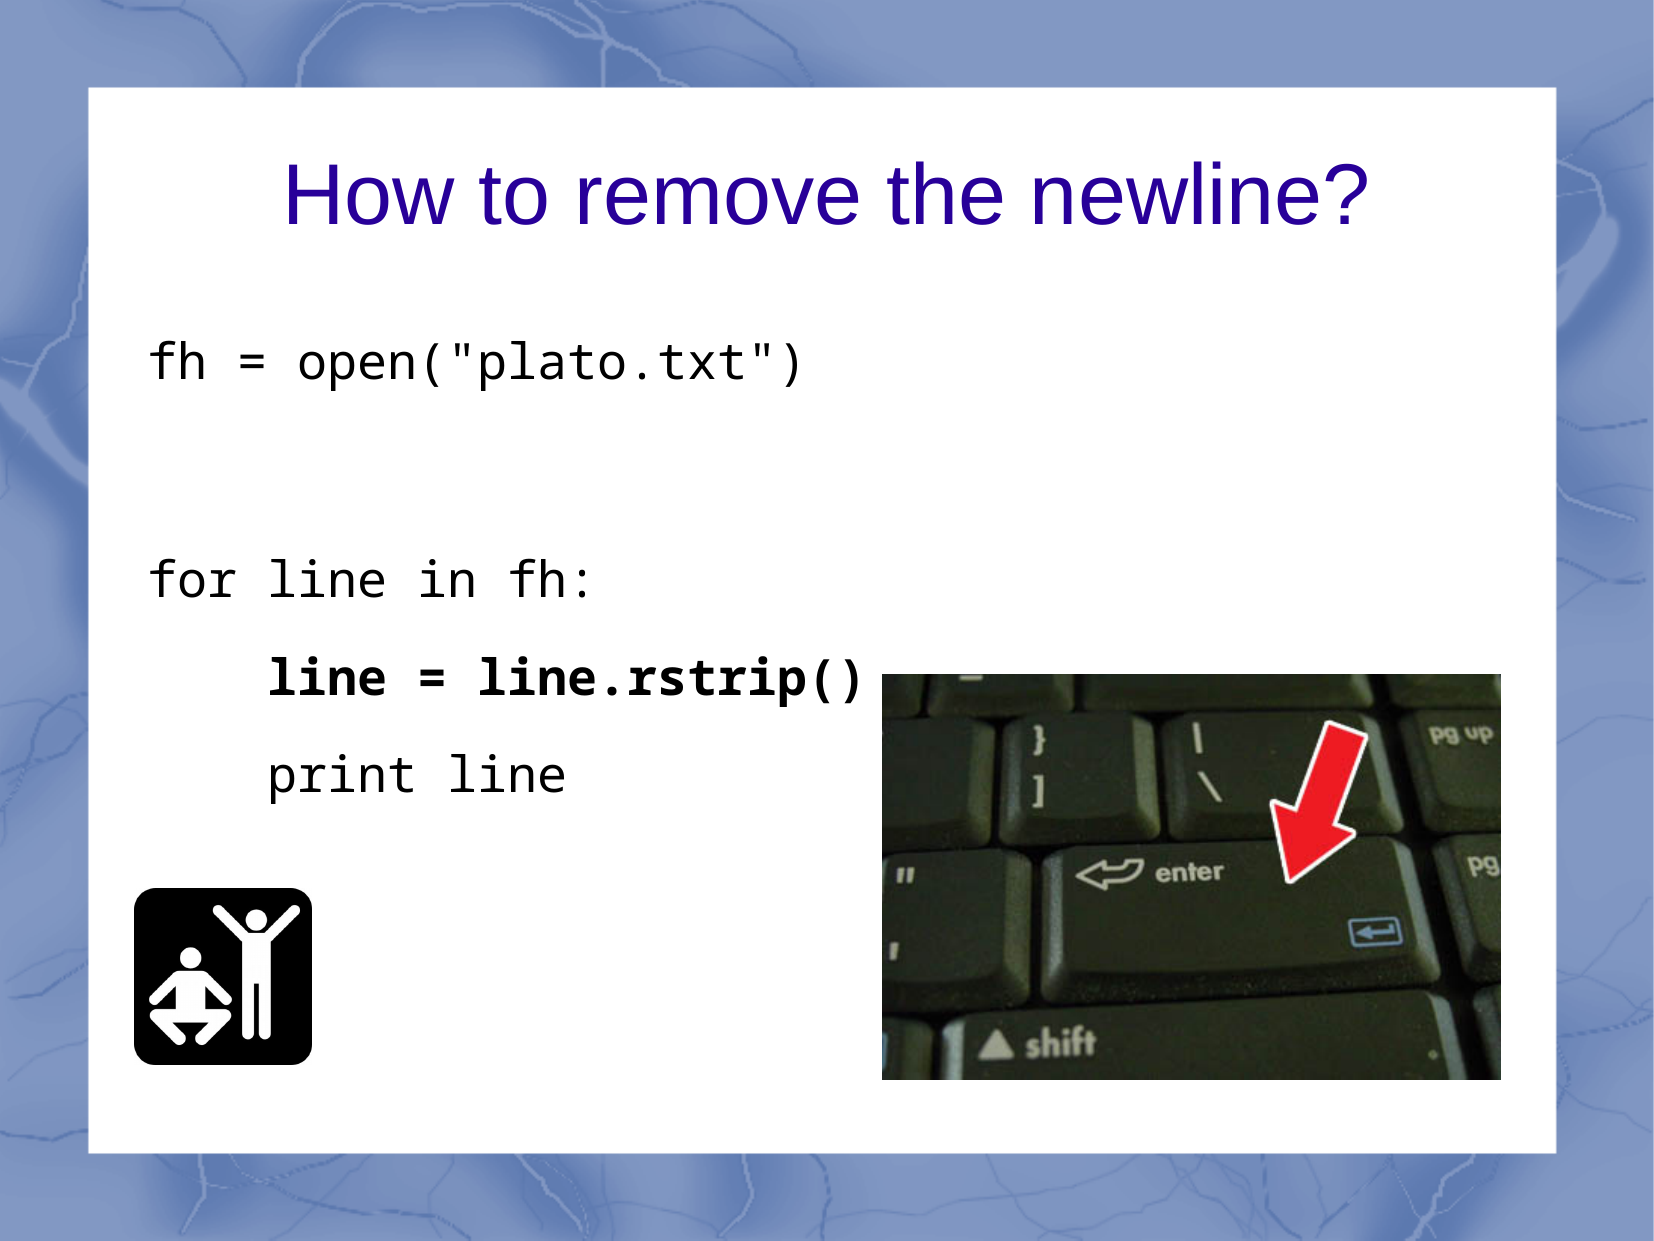

# How to remove the newline?
fh = open("plato.txt")
for line in fh:
 line = line.rstrip()
 print line